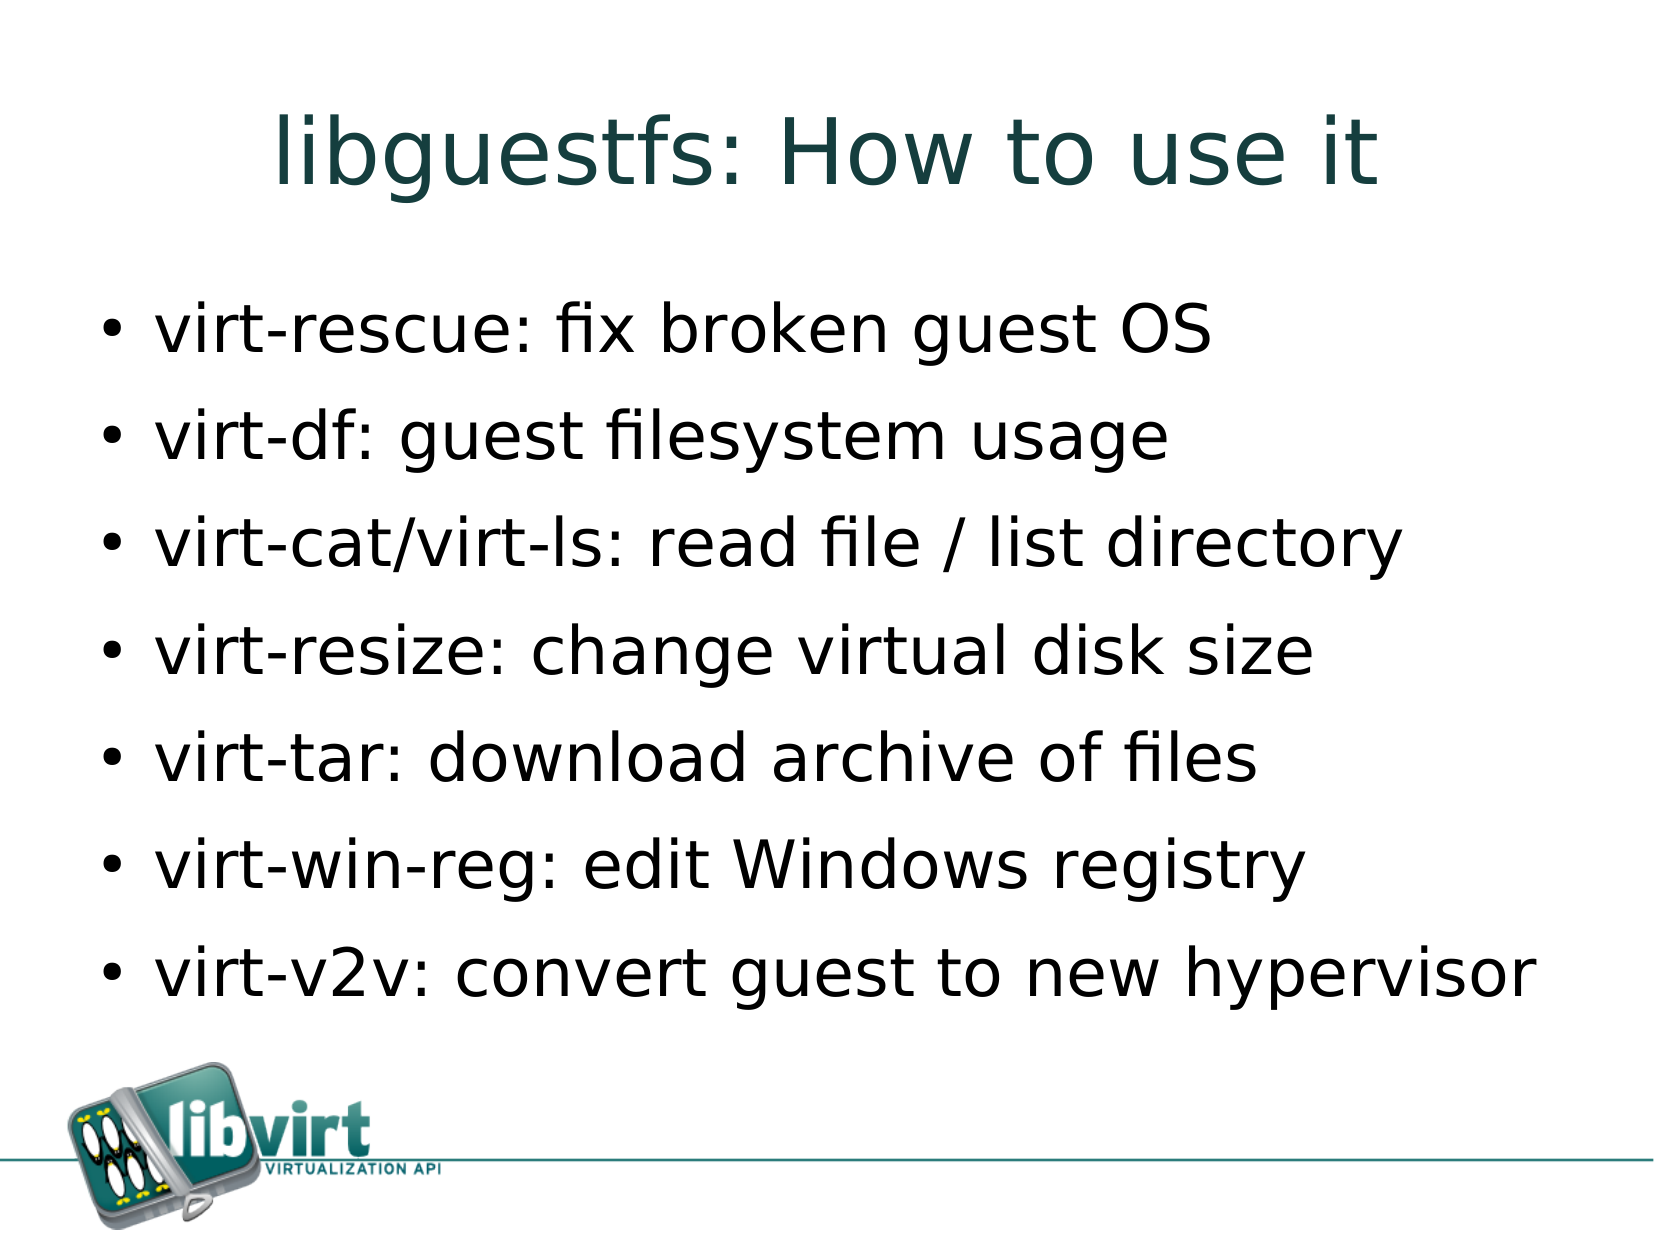

# libguestfs: How to use it
virt-rescue: fix broken guest OS
virt-df: guest filesystem usage
virt-cat/virt-ls: read file / list directory
virt-resize: change virtual disk size
virt-tar: download archive of files
virt-win-reg: edit Windows registry
virt-v2v: convert guest to new hypervisor